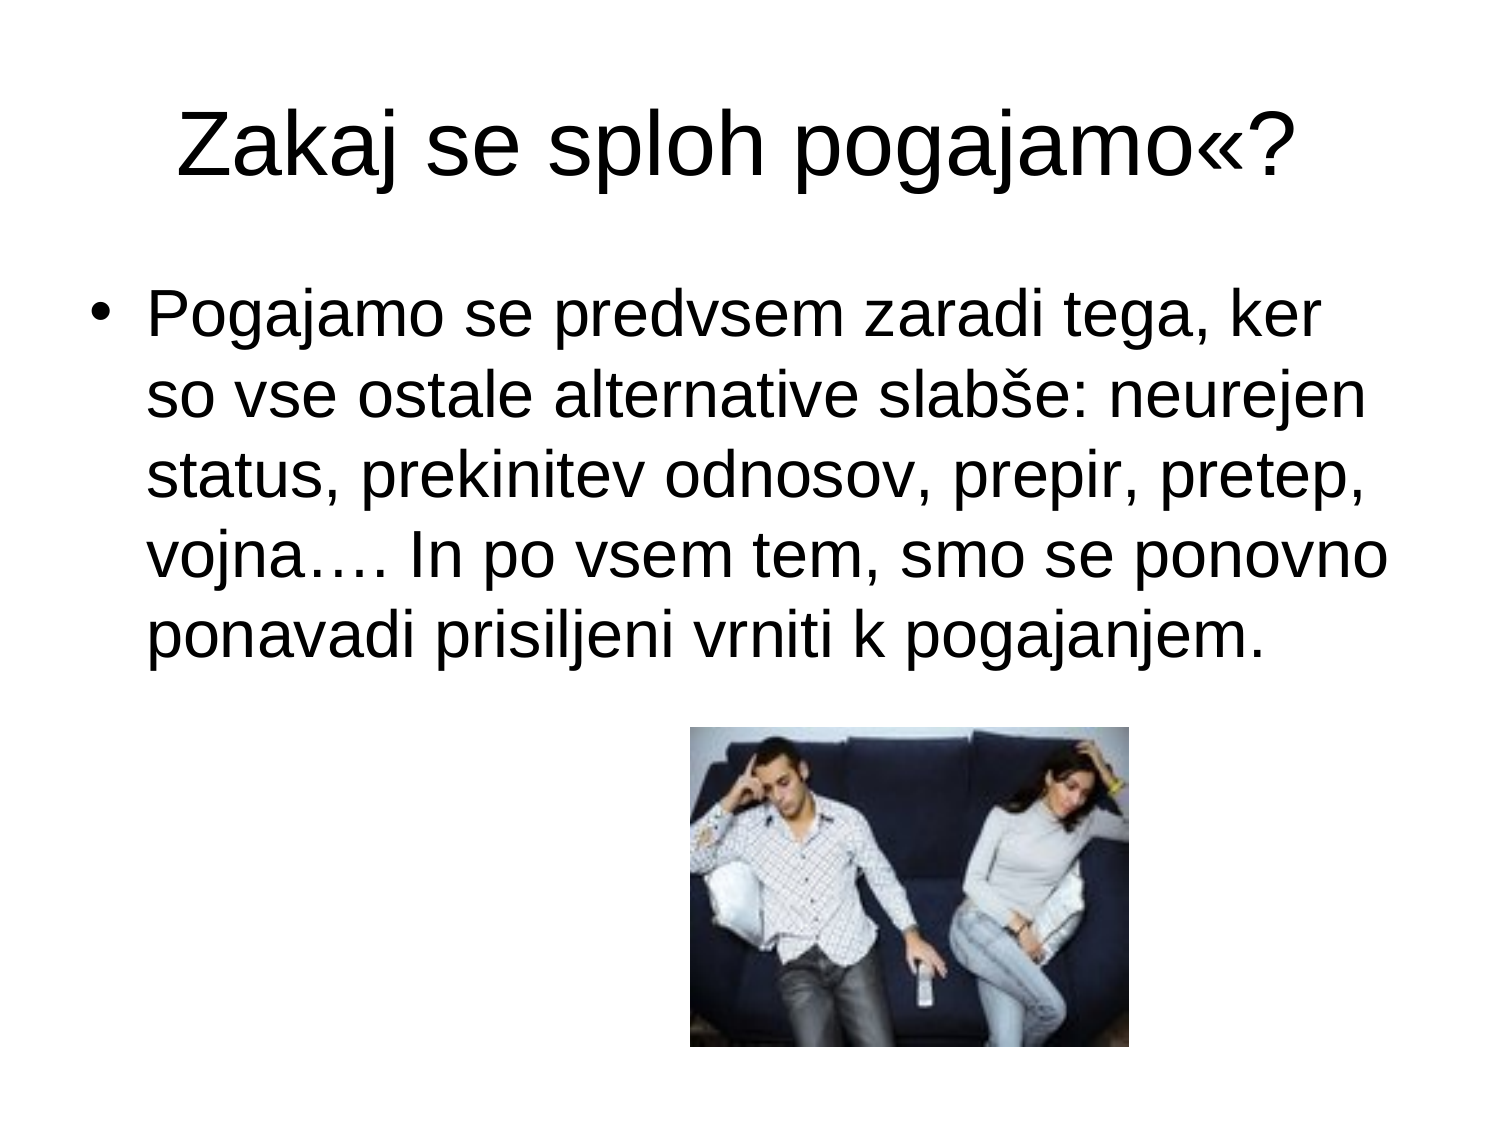

# Zakaj se sploh pogajamo«?
Pogajamo se predvsem zaradi tega, ker so vse ostale alternative slabše: neurejen status, prekinitev odnosov, prepir, pretep, vojna…. In po vsem tem, smo se ponovno ponavadi prisiljeni vrniti k pogajanjem.